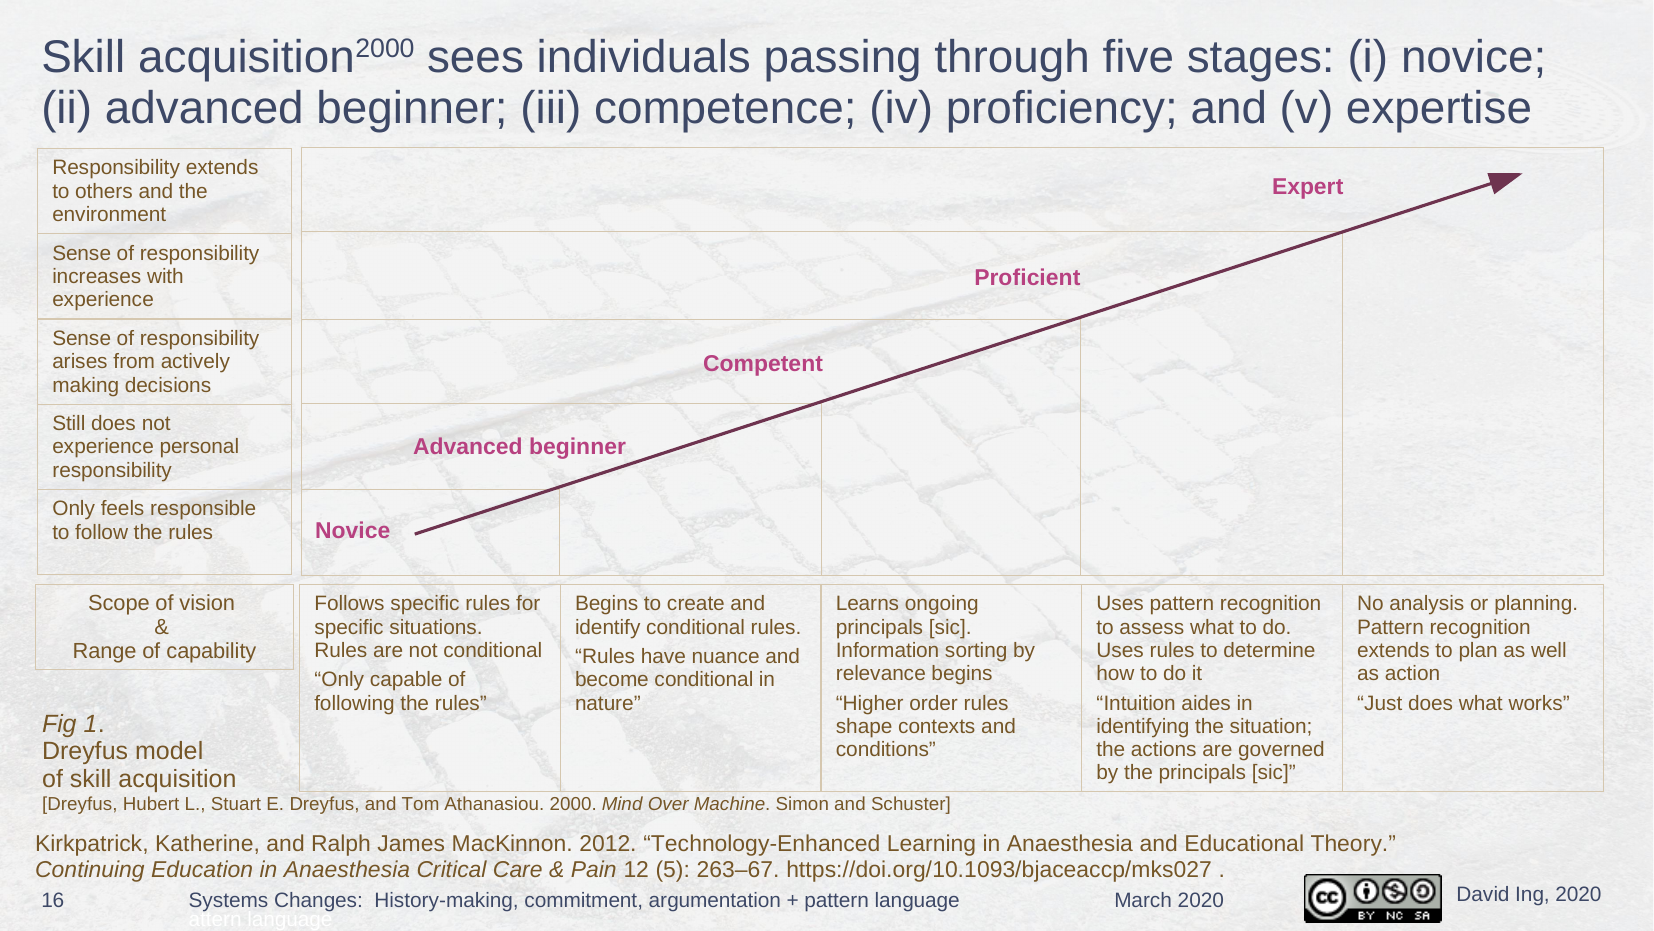

# Skill acquisition2000 sees individuals passing through five stages: (i) novice; (ii) advanced beginner; (iii) competence; (iv) proficiency; and (v) expertise
| Responsibility extends to others and the environment |
| --- |
| Sense of responsibility increases with experience |
| Sense of responsibility arises from actively making decisions |
| Still does not experience personal responsibility |
| Only feels responsible to follow the rules |
Expert
Proficient
Competent
Advanced beginner
Novice
| Follows specific rules for specific situations. Rules are not conditional “Only capable of following the rules” | Begins to create and identify conditional rules. “Rules have nuance and become conditional in nature” | Learns ongoing principals [sic]. Information sorting by relevance begins “Higher order rules shape contexts and conditions” | Uses pattern recognition to assess what to do. Uses rules to determine how to do it “Intuition aides in identifying the situation; the actions are governed by the principals [sic]” | No analysis or planning. Pattern recognition extends to plan as well as action “Just does what works” |
| --- | --- | --- | --- | --- |
Scope of vision
&
Range of capability
Fig 1.
Dreyfus model
of skill acquisition
[Dreyfus, Hubert L., Stuart E. Dreyfus, and Tom Athanasiou. 2000. Mind Over Machine. Simon and Schuster]
Kirkpatrick, Katherine, and Ralph James MacKinnon. 2012. “Technology-Enhanced Learning in Anaesthesia and Educational Theory.”
Continuing Education in Anaesthesia Critical Care & Pain 12 (5): 263–67. https://doi.org/10.1093/bjaceaccp/mks027 .
Systems Changes: History-making, commitment, argumentation + pattern language
March 2020